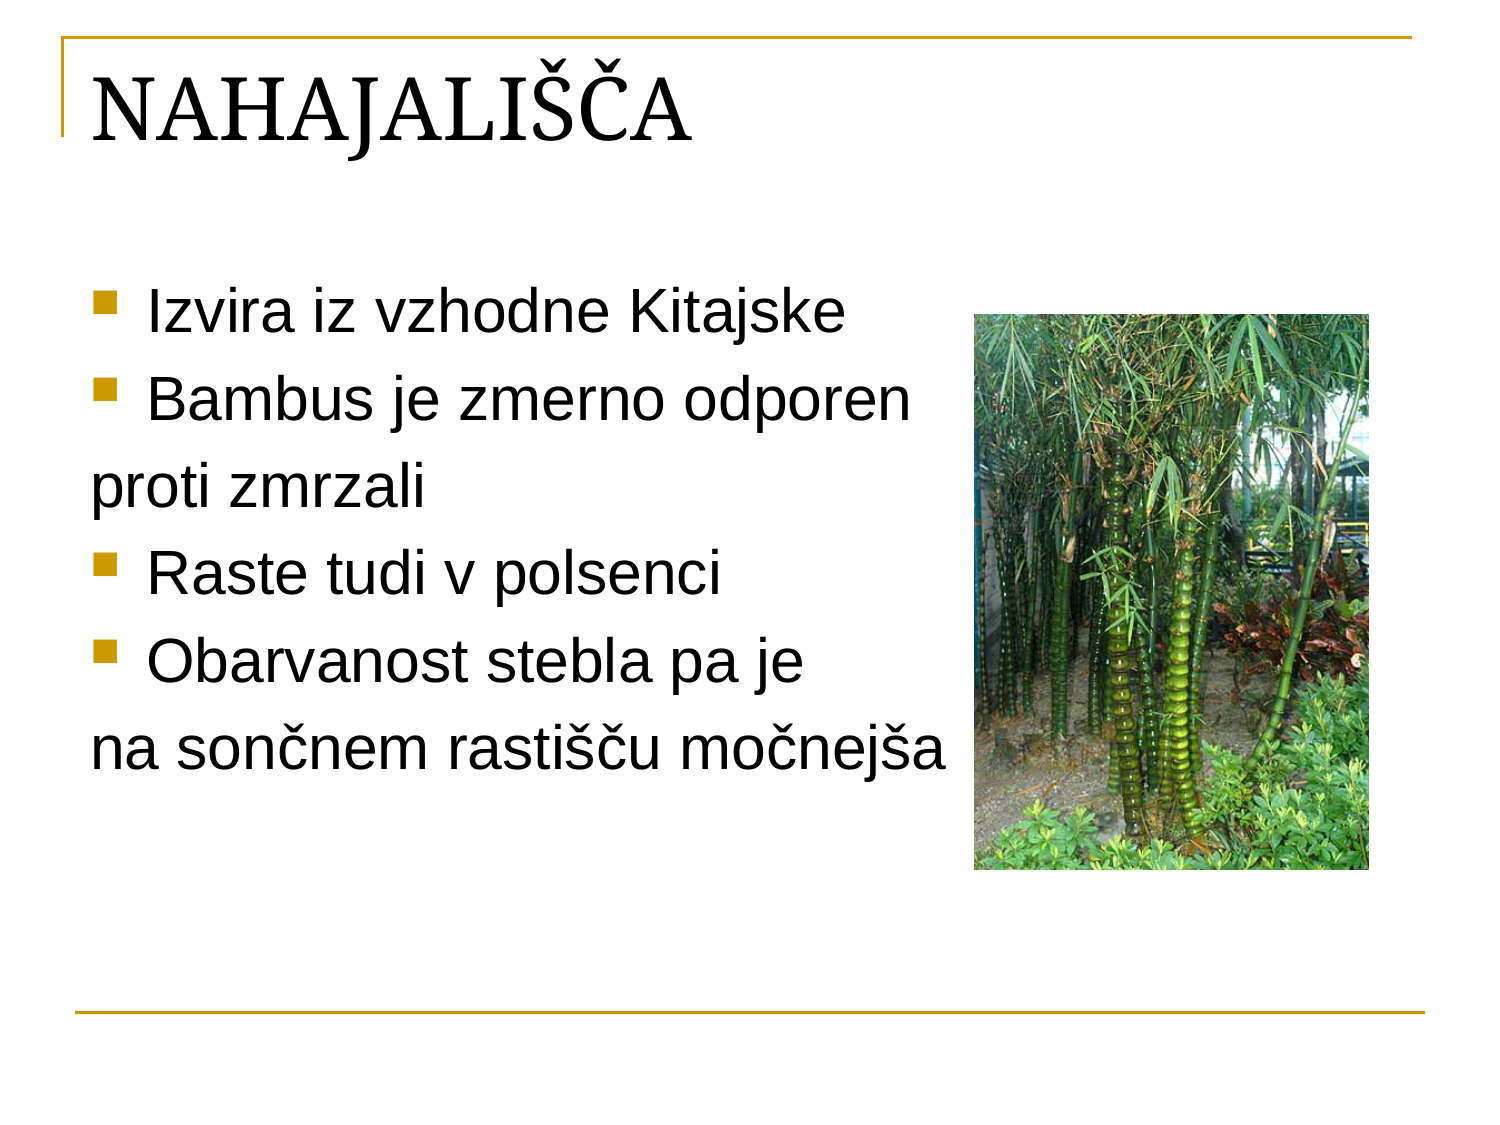

# NAHAJALIŠČA
Izvira iz vzhodne Kitajske
Bambus je zmerno odporen
proti zmrzali
Raste tudi v polsenci
Obarvanost stebla pa je
na sončnem rastišču močnejša